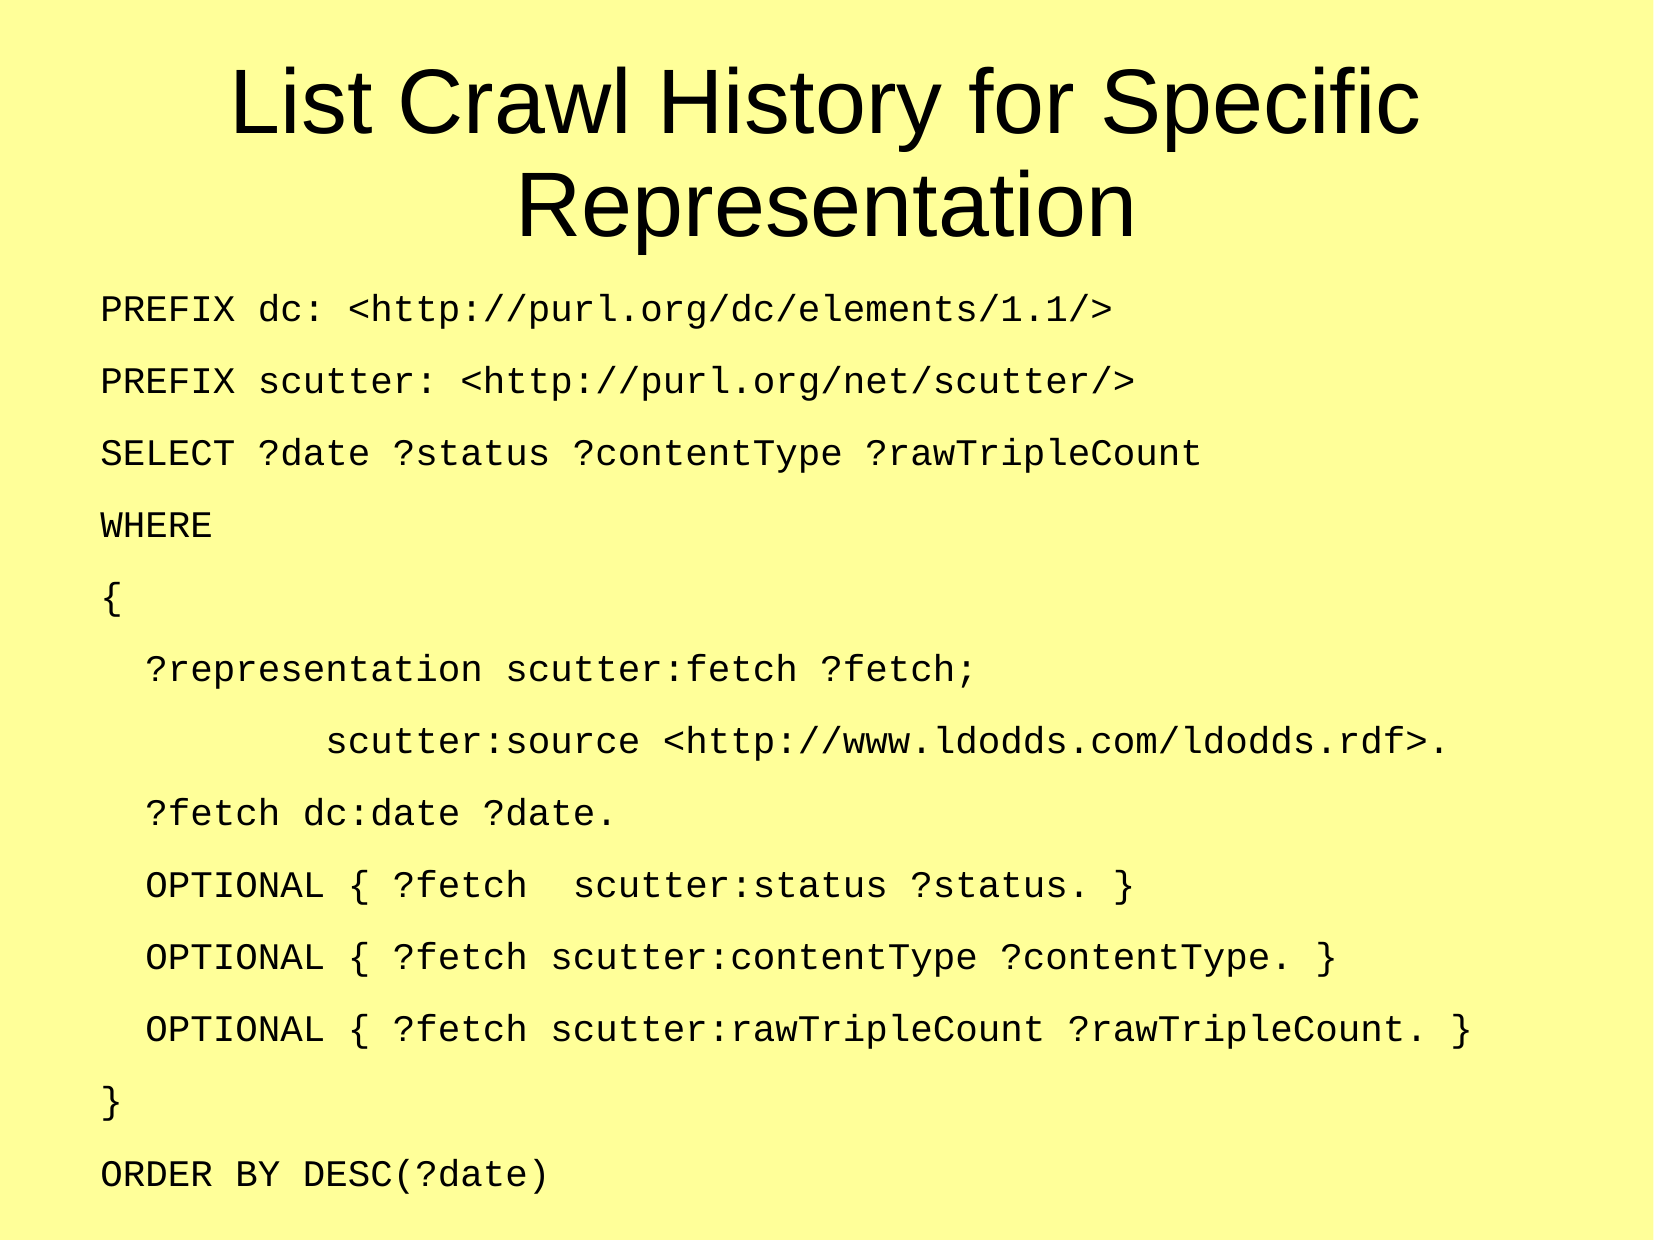

# List Crawl History for Specific Representation
PREFIX dc: <http://purl.org/dc/elements/1.1/>
PREFIX scutter: <http://purl.org/net/scutter/>
SELECT ?date ?status ?contentType ?rawTripleCount
WHERE
{
 ?representation scutter:fetch ?fetch;
 scutter:source <http://www.ldodds.com/ldodds.rdf>.
 ?fetch dc:date ?date.
 OPTIONAL { ?fetch scutter:status ?status. }
 OPTIONAL { ?fetch scutter:contentType ?contentType. }
 OPTIONAL { ?fetch scutter:rawTripleCount ?rawTripleCount. }
}
ORDER BY DESC(?date)